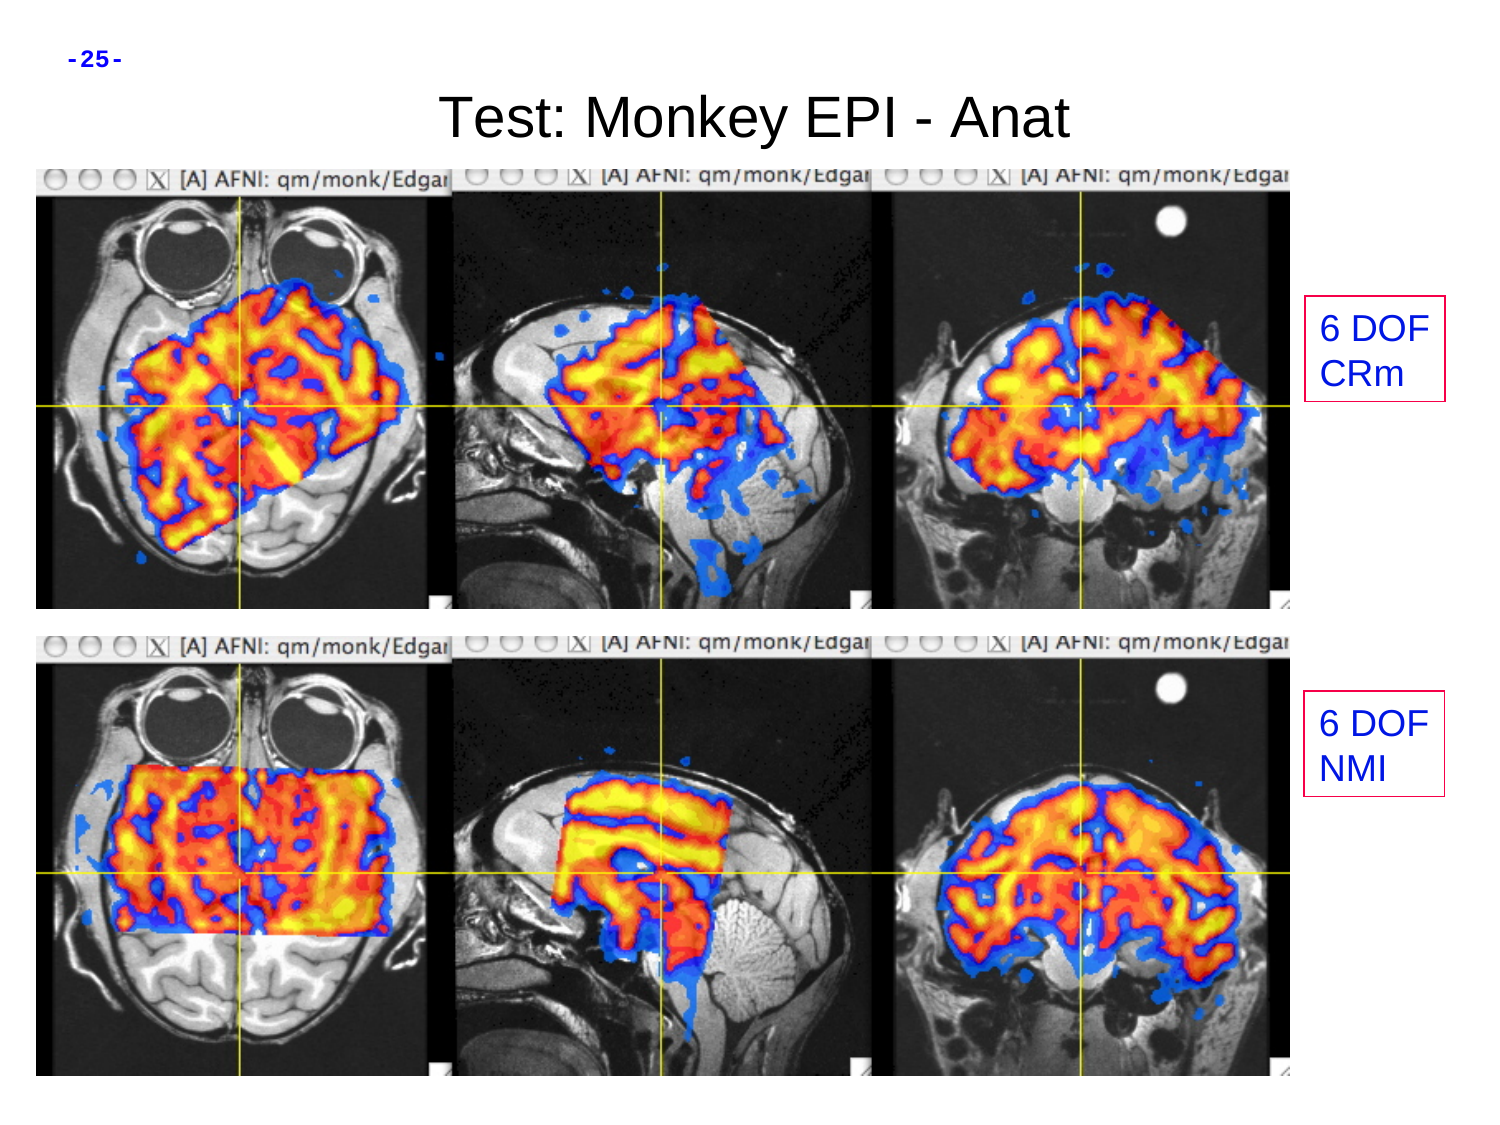

Test: Monkey EPI - Anat
6 DOF
CRm
6 DOF
NMI